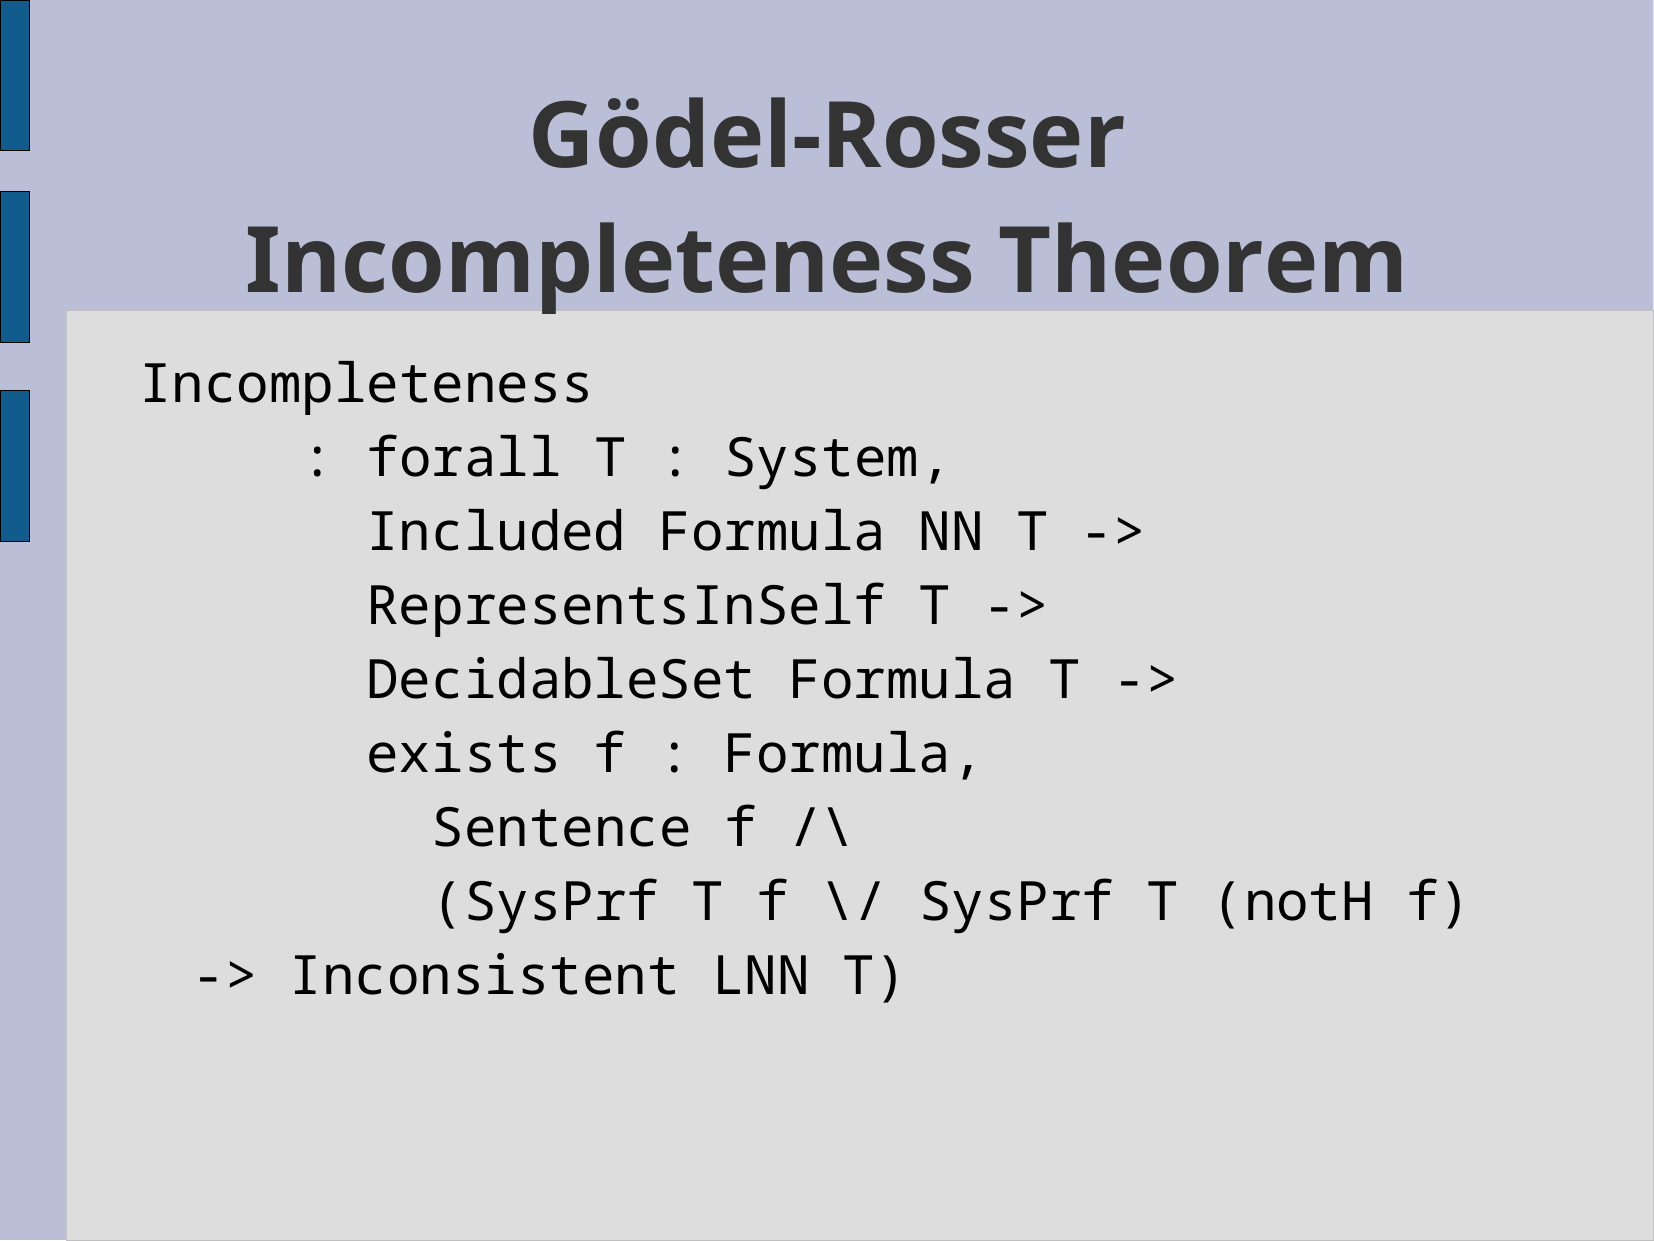

# Gödel-Rosser Incompleteness Theorem
Incompleteness
 : forall T : System,
 Included Formula NN T ->
 RepresentsInSelf T ->
 DecidableSet Formula T ->
 exists f : Formula,
 Sentence f /\
 (SysPrf T f \/ SysPrf T (notH f) -> Inconsistent LNN T)